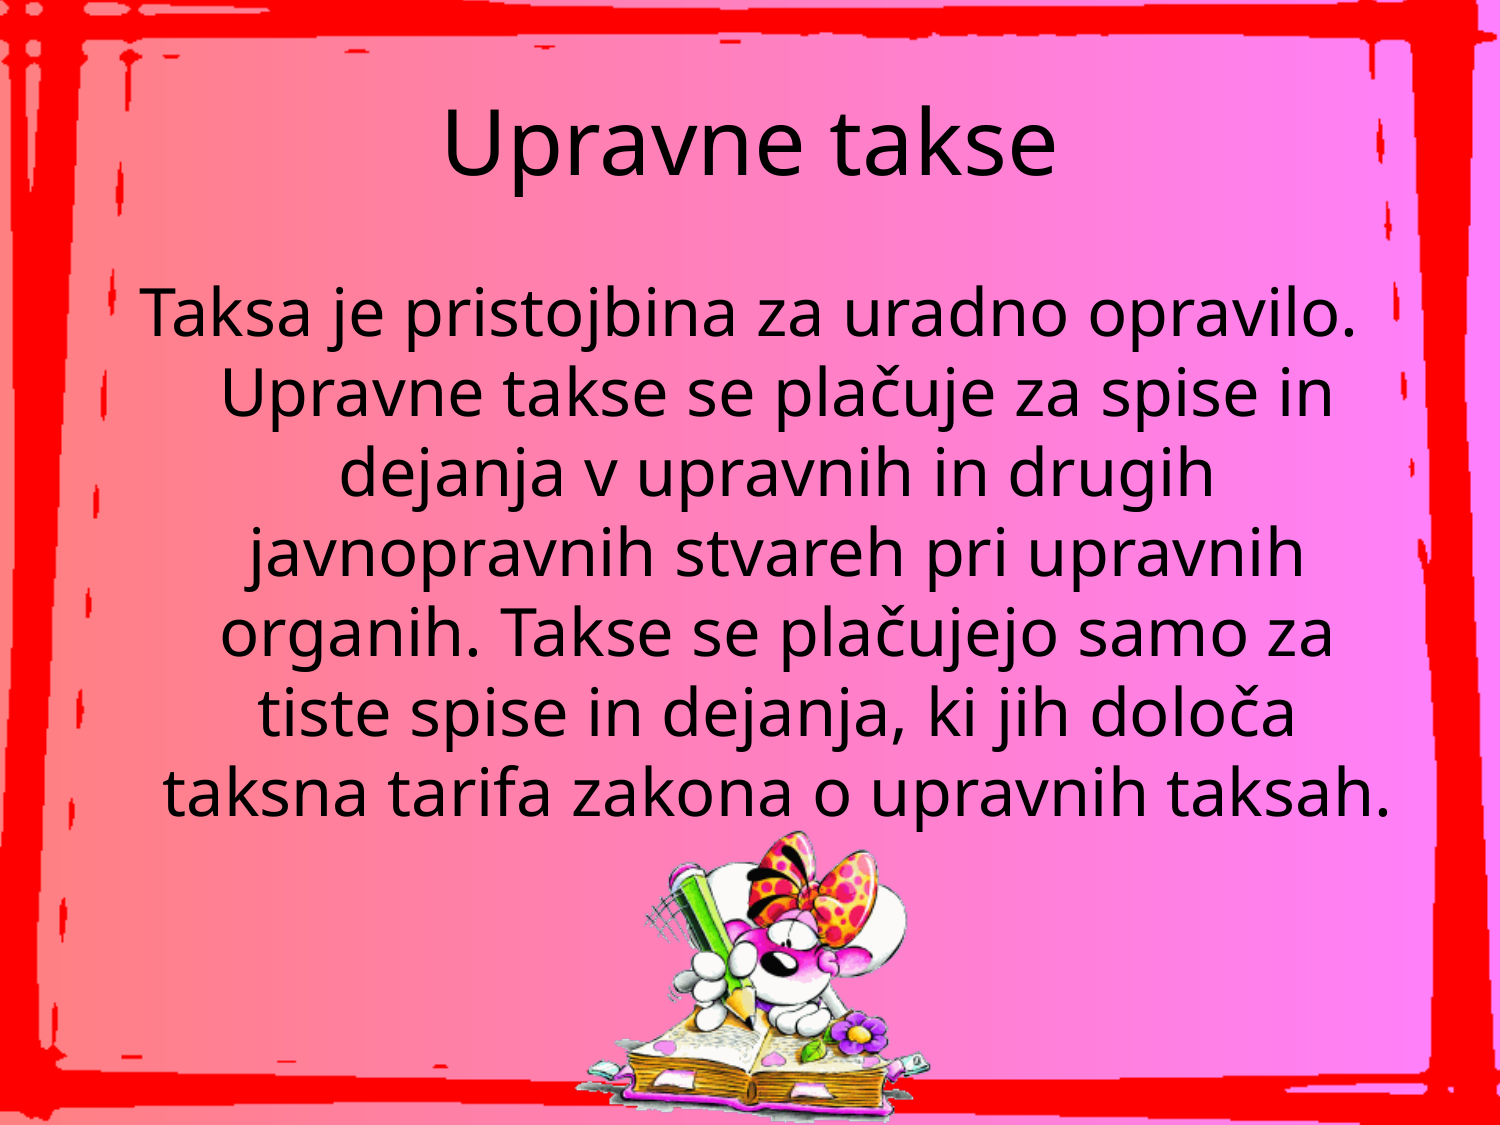

# Upravne takse
Taksa je pristojbina za uradno opravilo. Upravne takse se plačuje za spise in dejanja v upravnih in drugih javnopravnih stvareh pri upravnih organih. Takse se plačujejo samo za tiste spise in dejanja, ki jih določa taksna tarifa zakona o upravnih taksah.